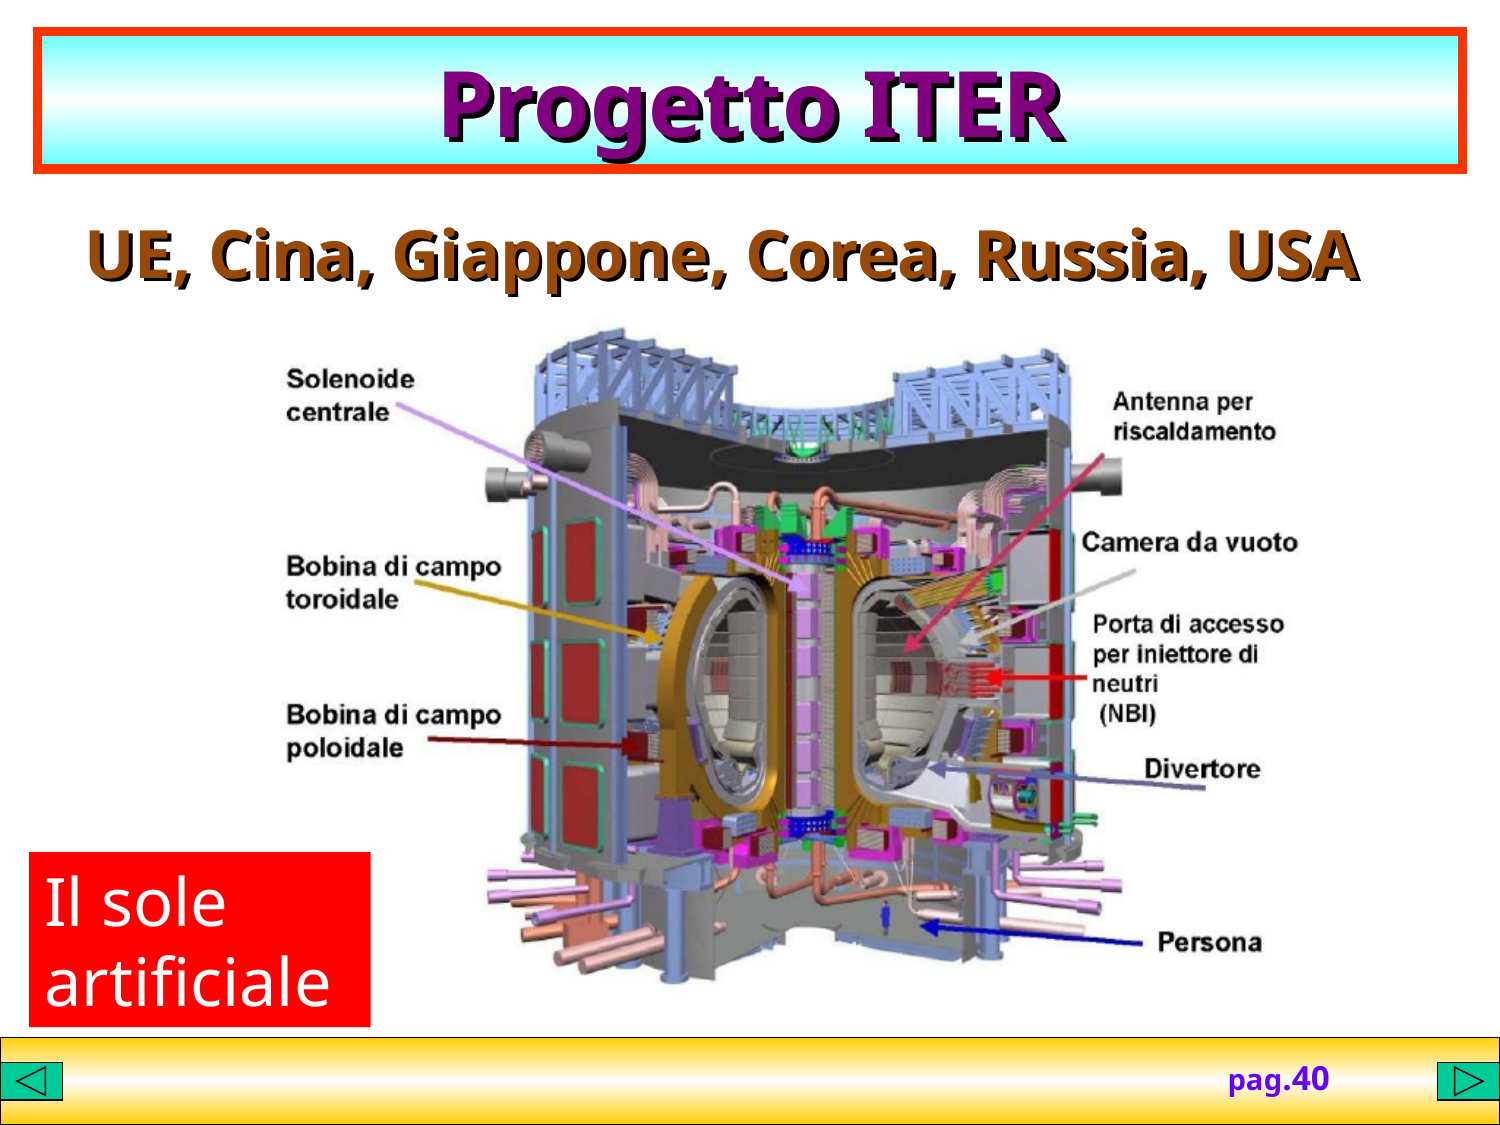

# Progetto ITER
UE, Cina, Giappone, Corea, Russia, USA
Il sole
artificiale
40